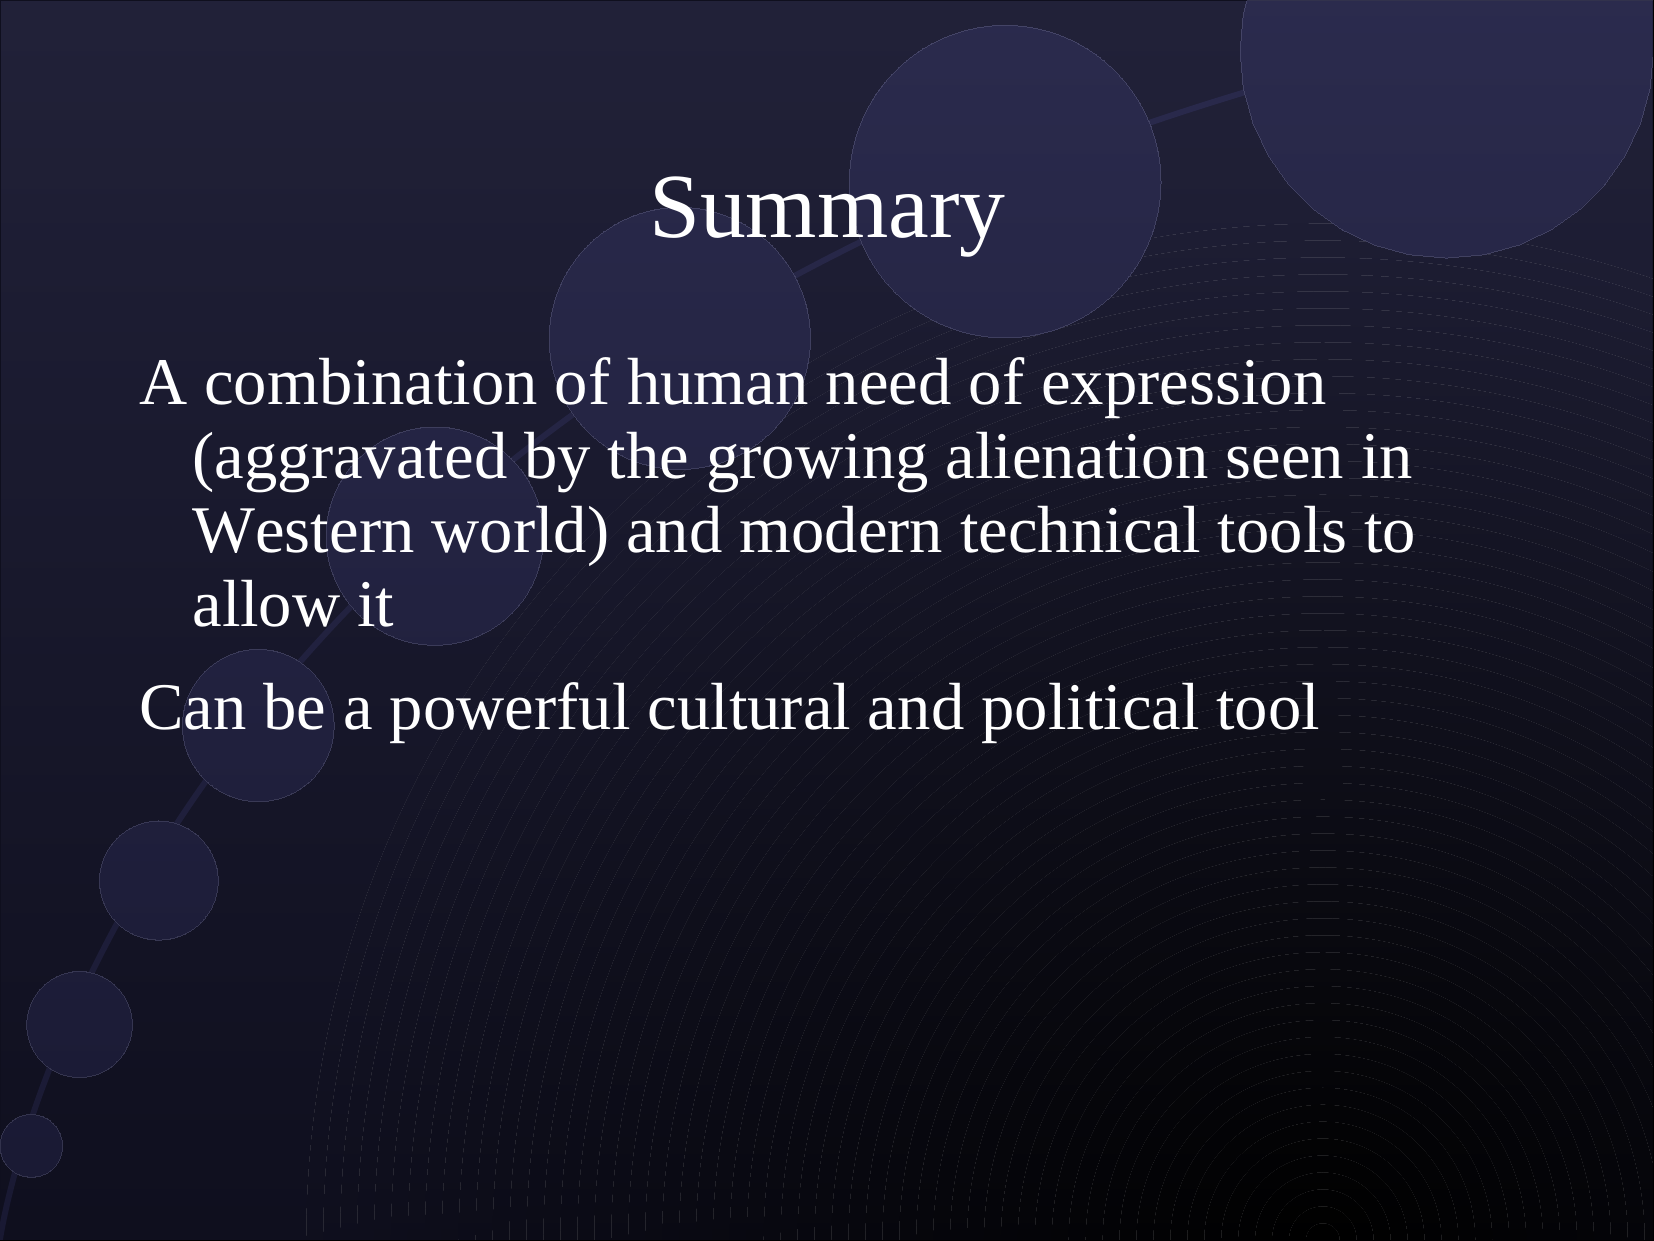

# Summary
A combination of human need of expression (aggravated by the growing alienation seen in Western world) and modern technical tools to allow it
Can be a powerful cultural and political tool